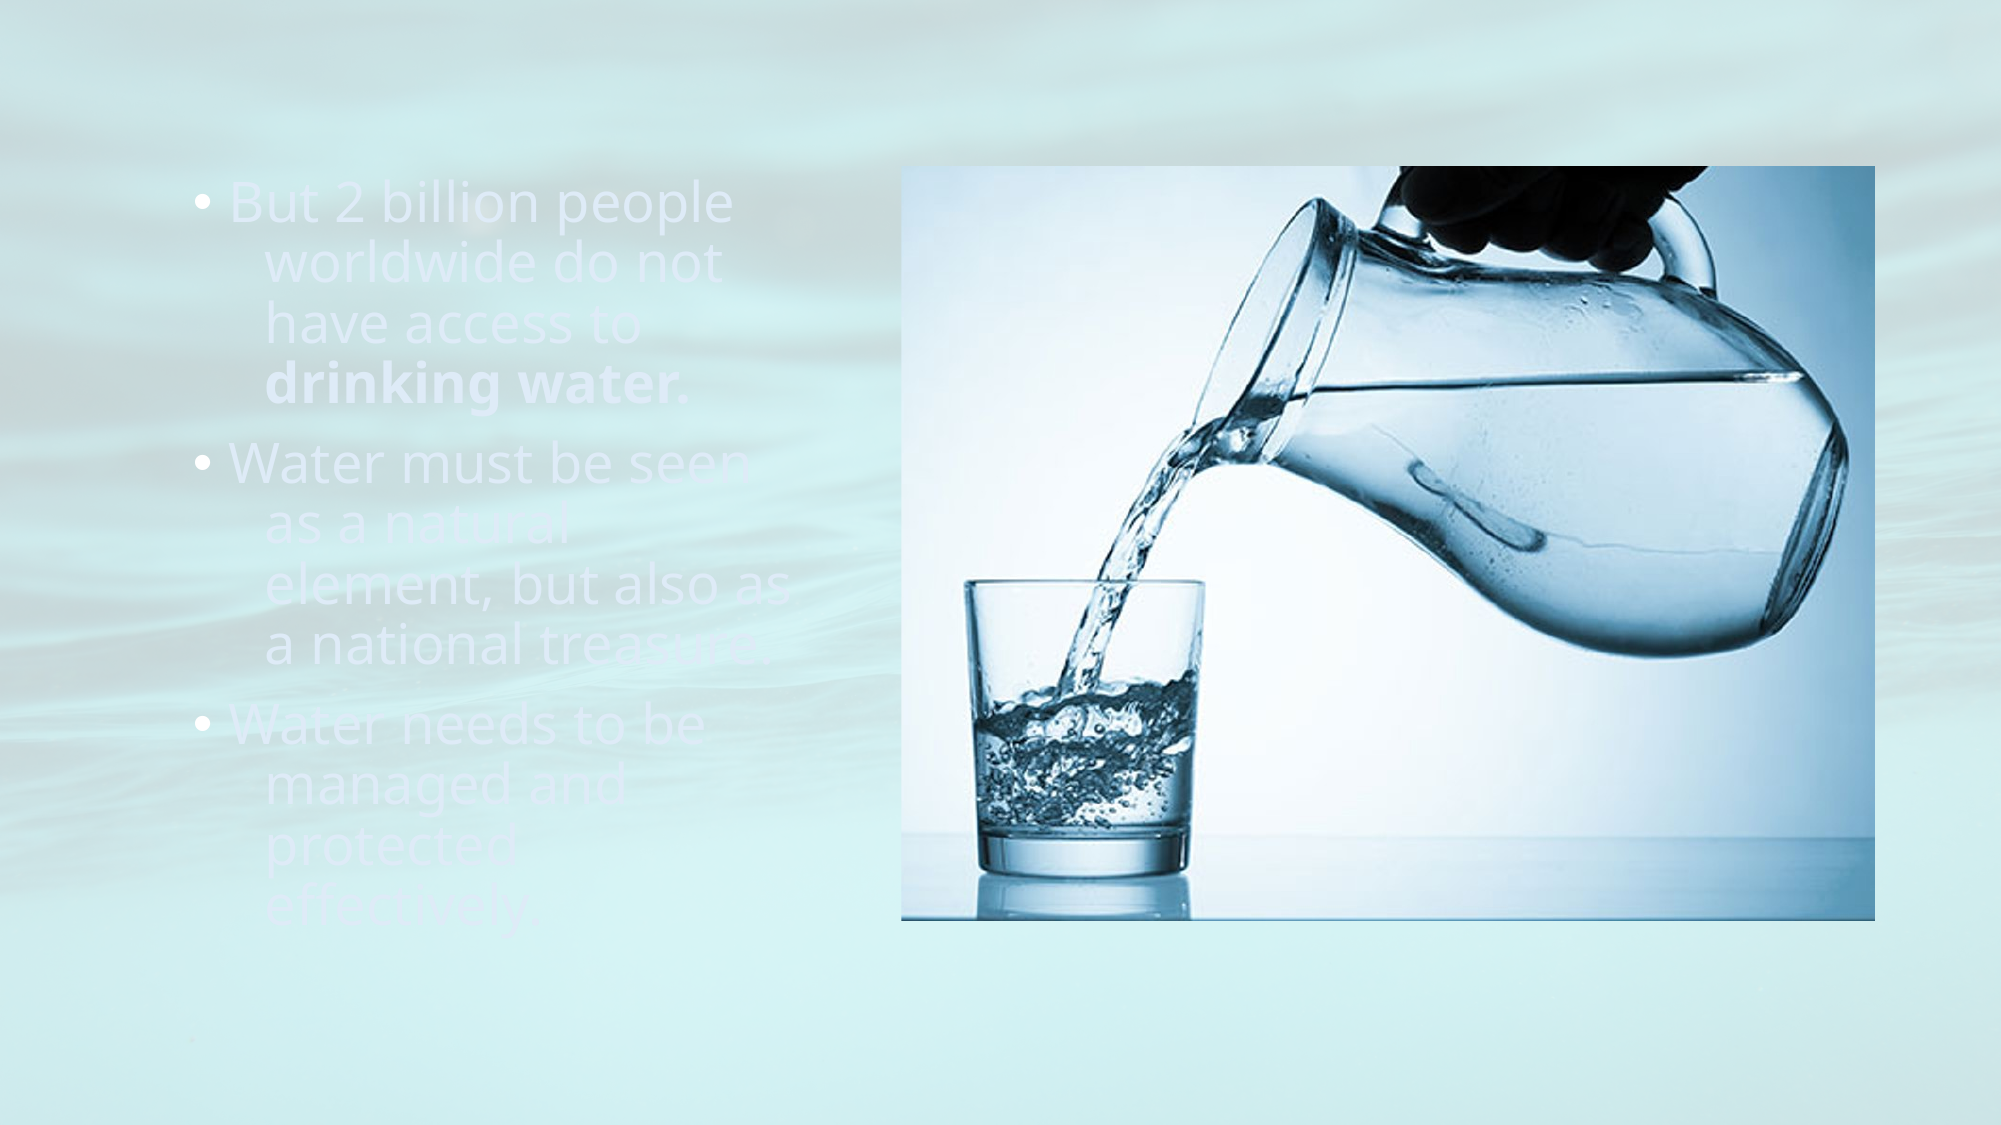

# But 2 billion people worldwide do not have access to drinking water.
Water must be seen as a natural element, but also as a national treasure.
Water needs to be managed and protected effectively.